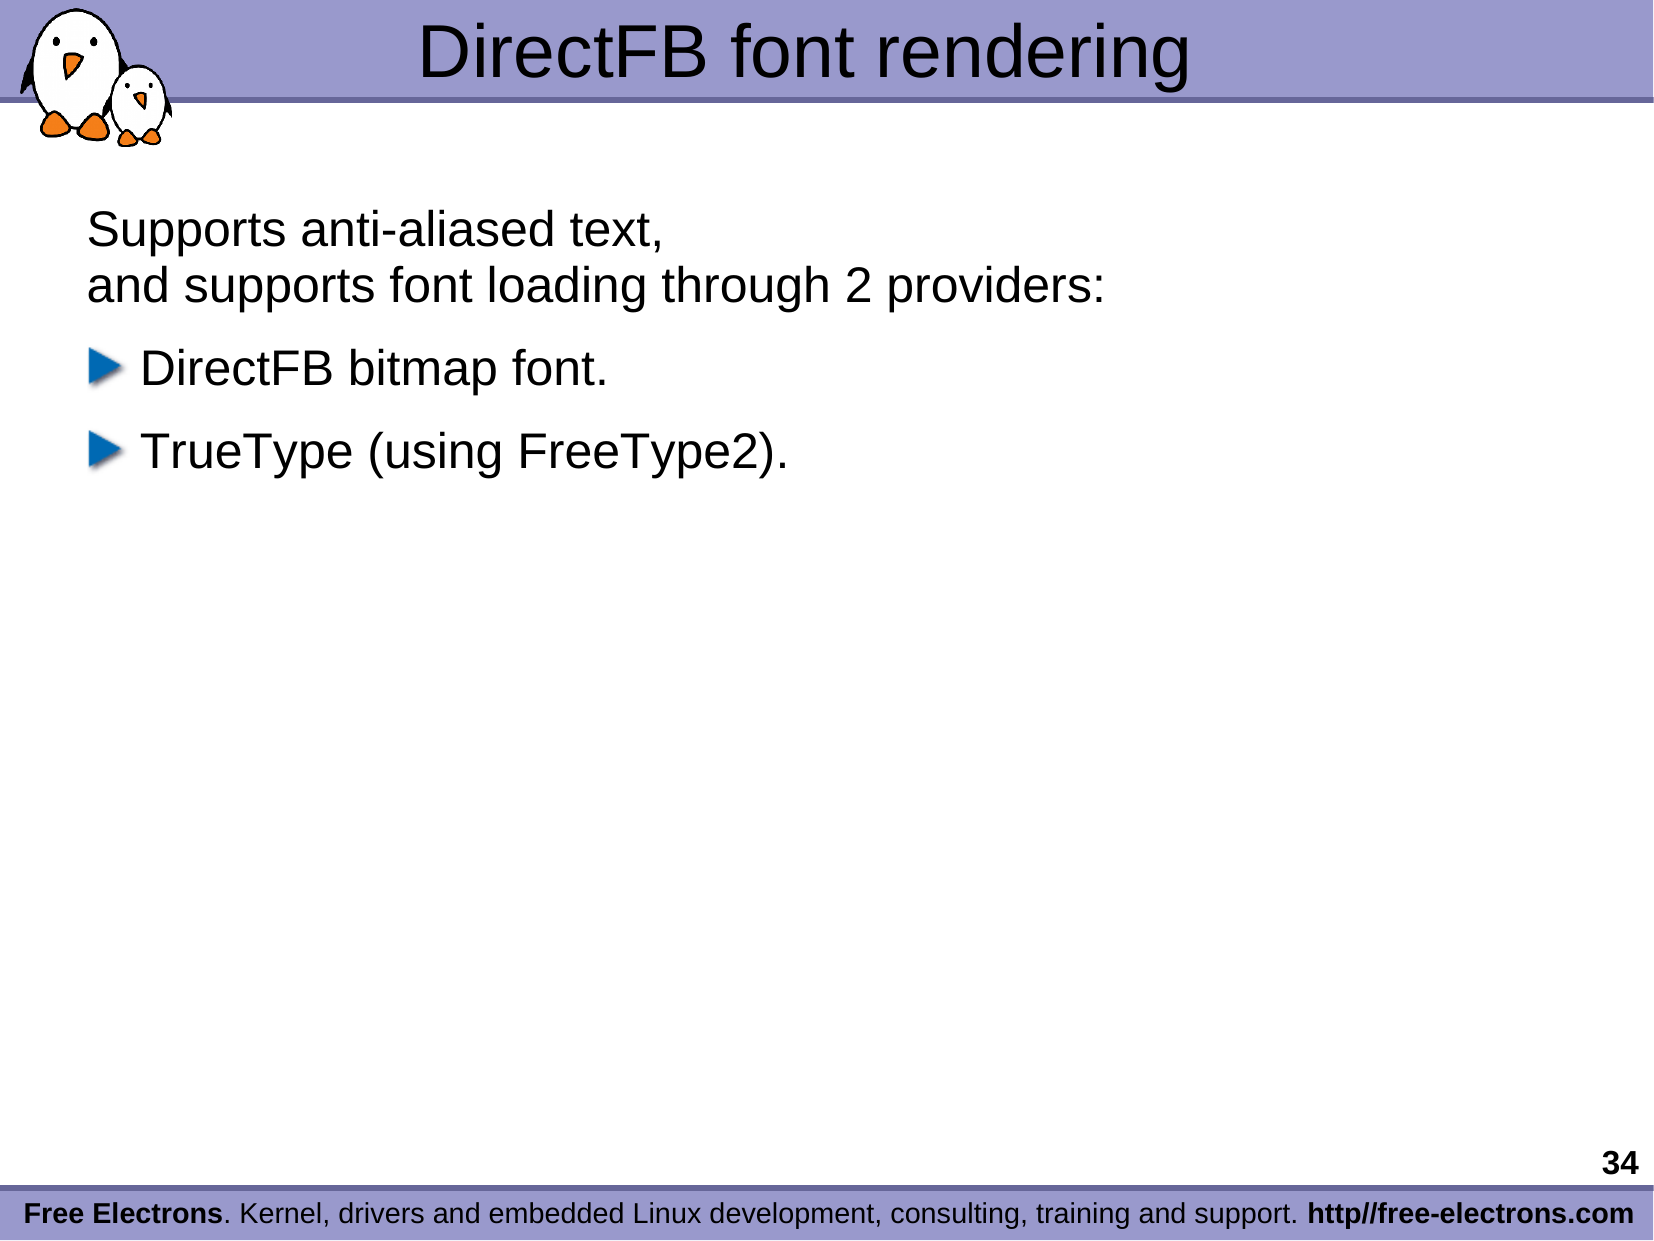

# DirectFB font rendering
Supports anti-aliased text,
and supports font loading through 2 providers:
DirectFB bitmap font.
TrueType (using FreeType2).